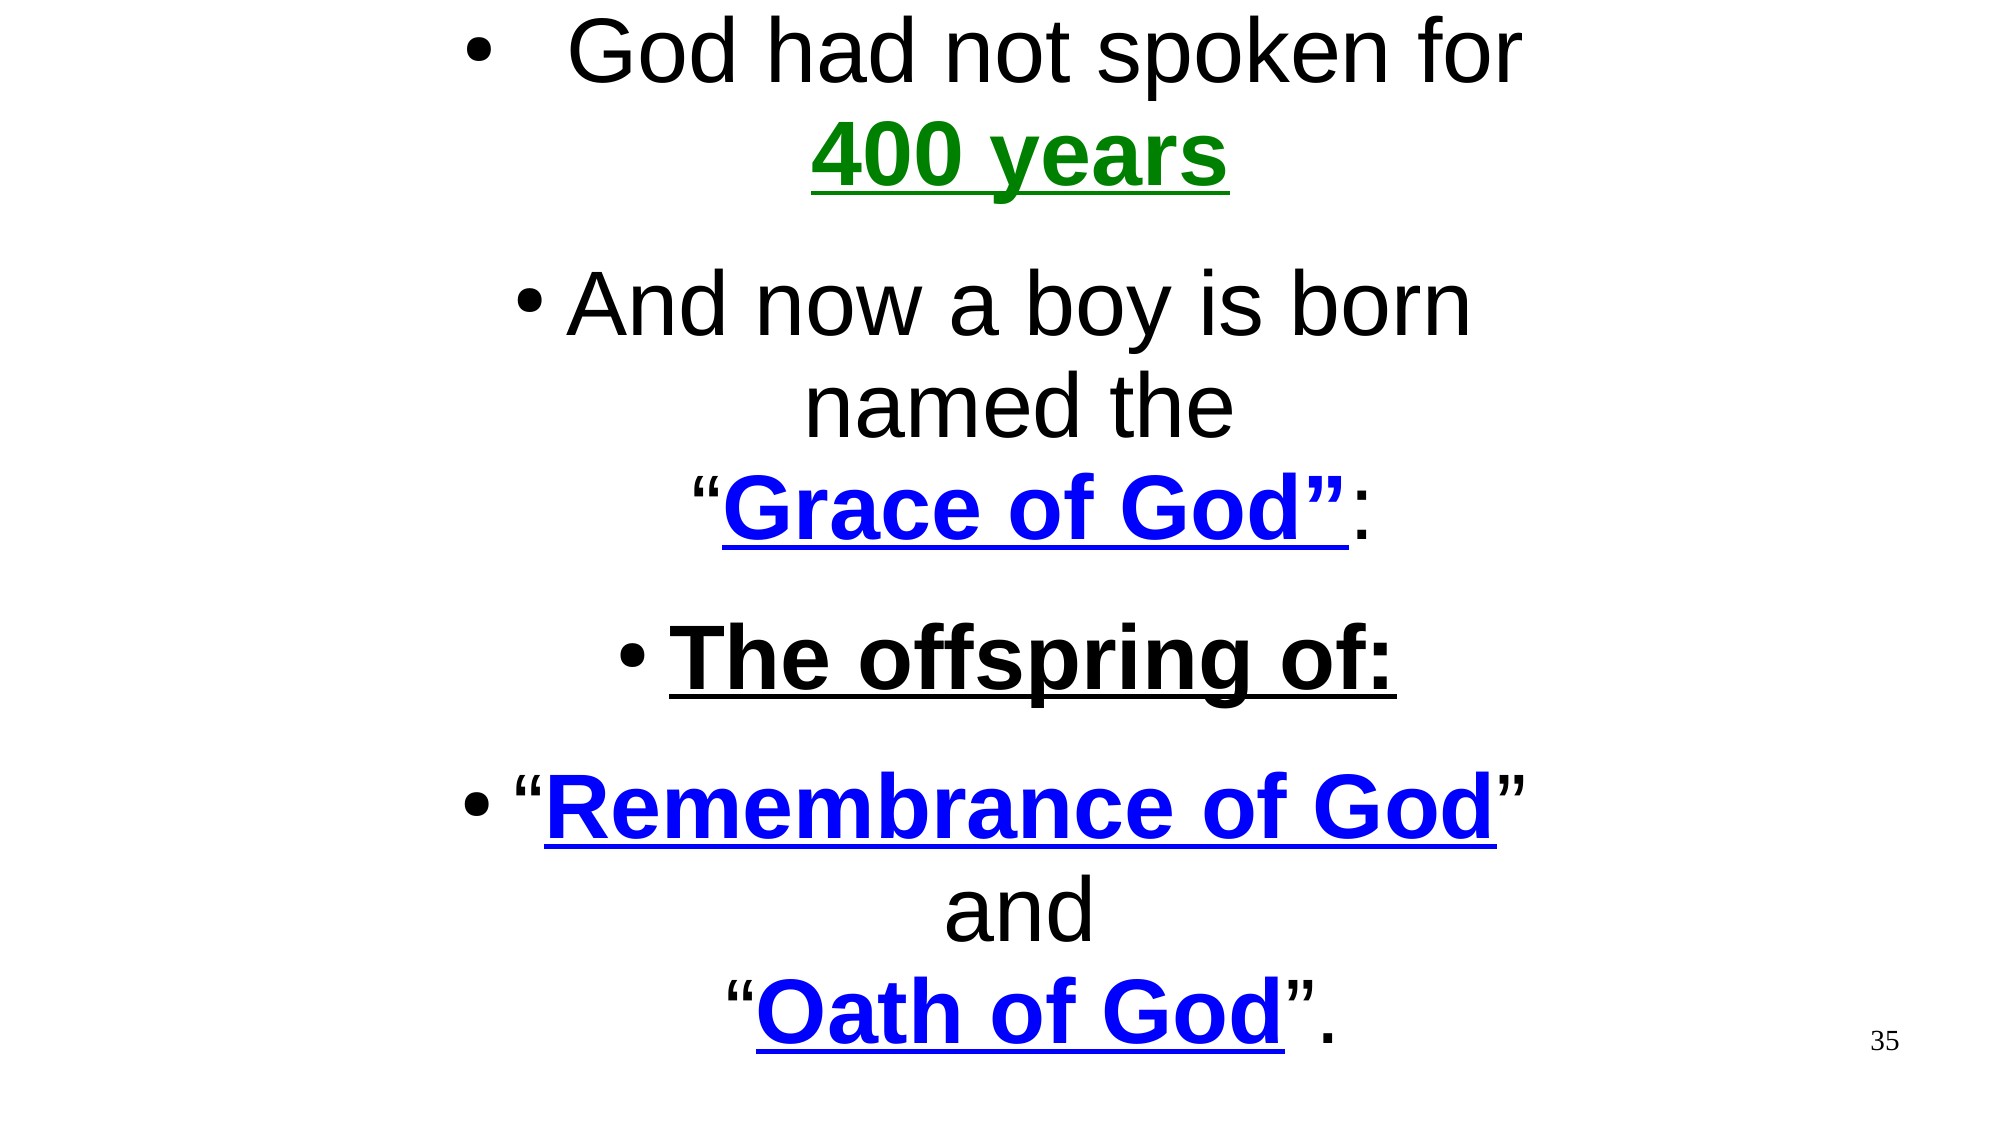

# God had not spoken for 400 years
And now a boy is born
named the
“Grace of God”:
The offspring of:
“Remembrance of God”
and
“Oath of God”.
35